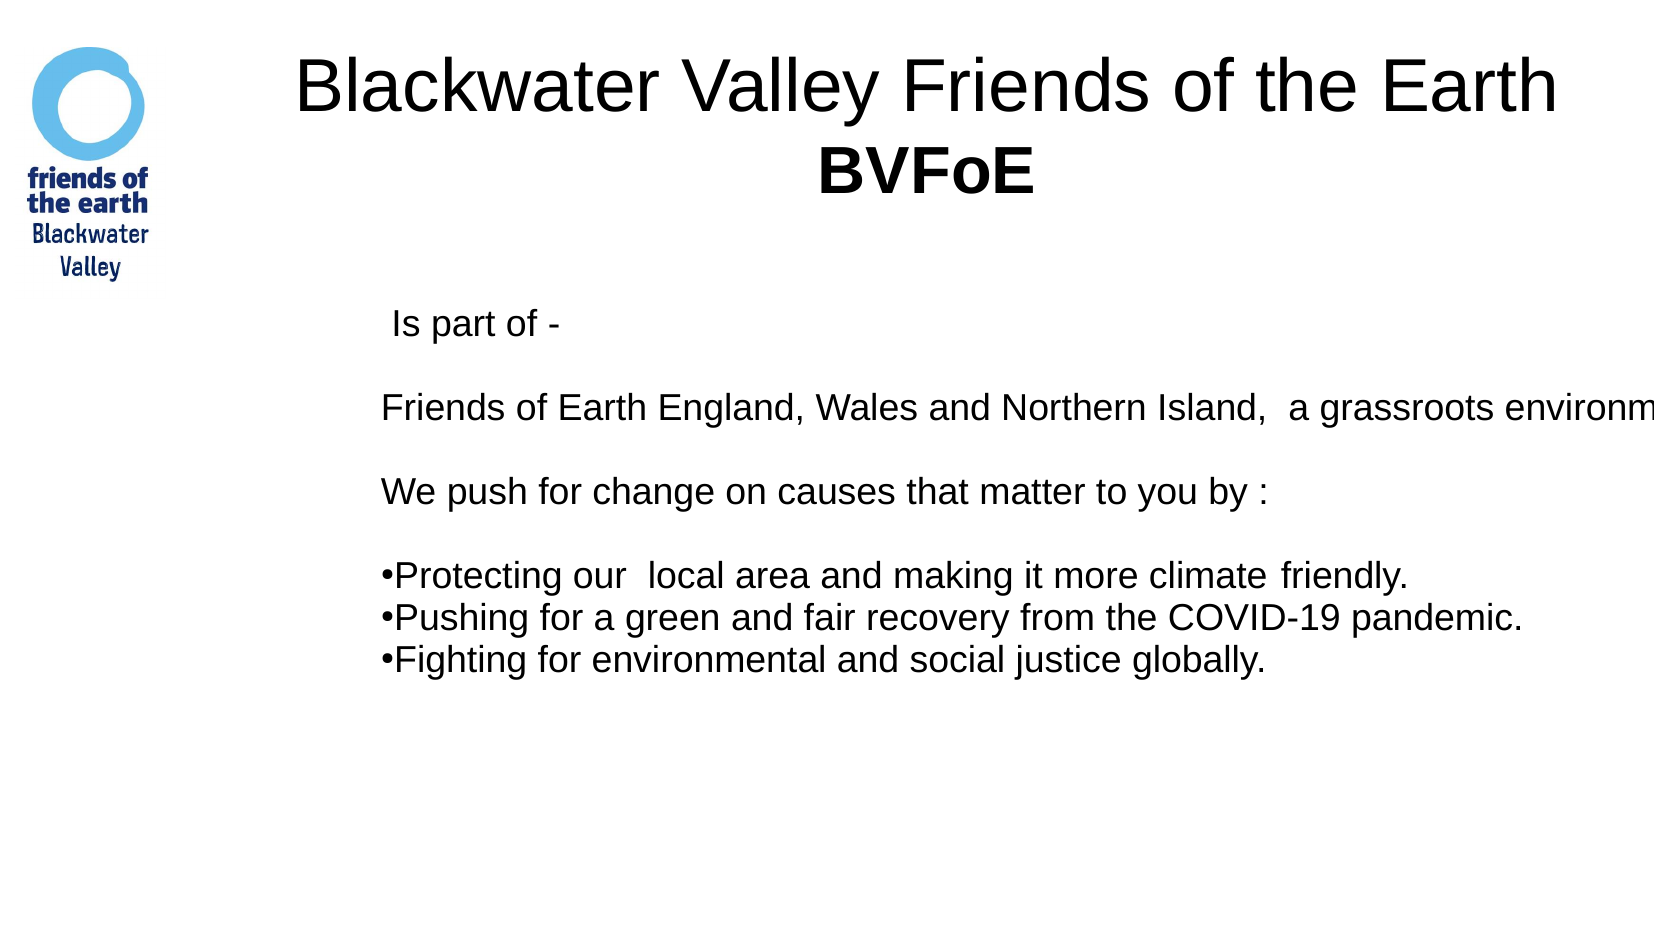

# Blackwater Valley Friends of the Earth BVFoE
 Is part of -
Friends of Earth England, Wales and Northern Island, a grassroots environmental campaigning community.
We push for change on causes that matter to you by :
Protecting our local area and making it more climate 	friendly.
Pushing for a green and fair recovery from the COVID-19 pandemic.
Fighting for environmental and social justice globally.